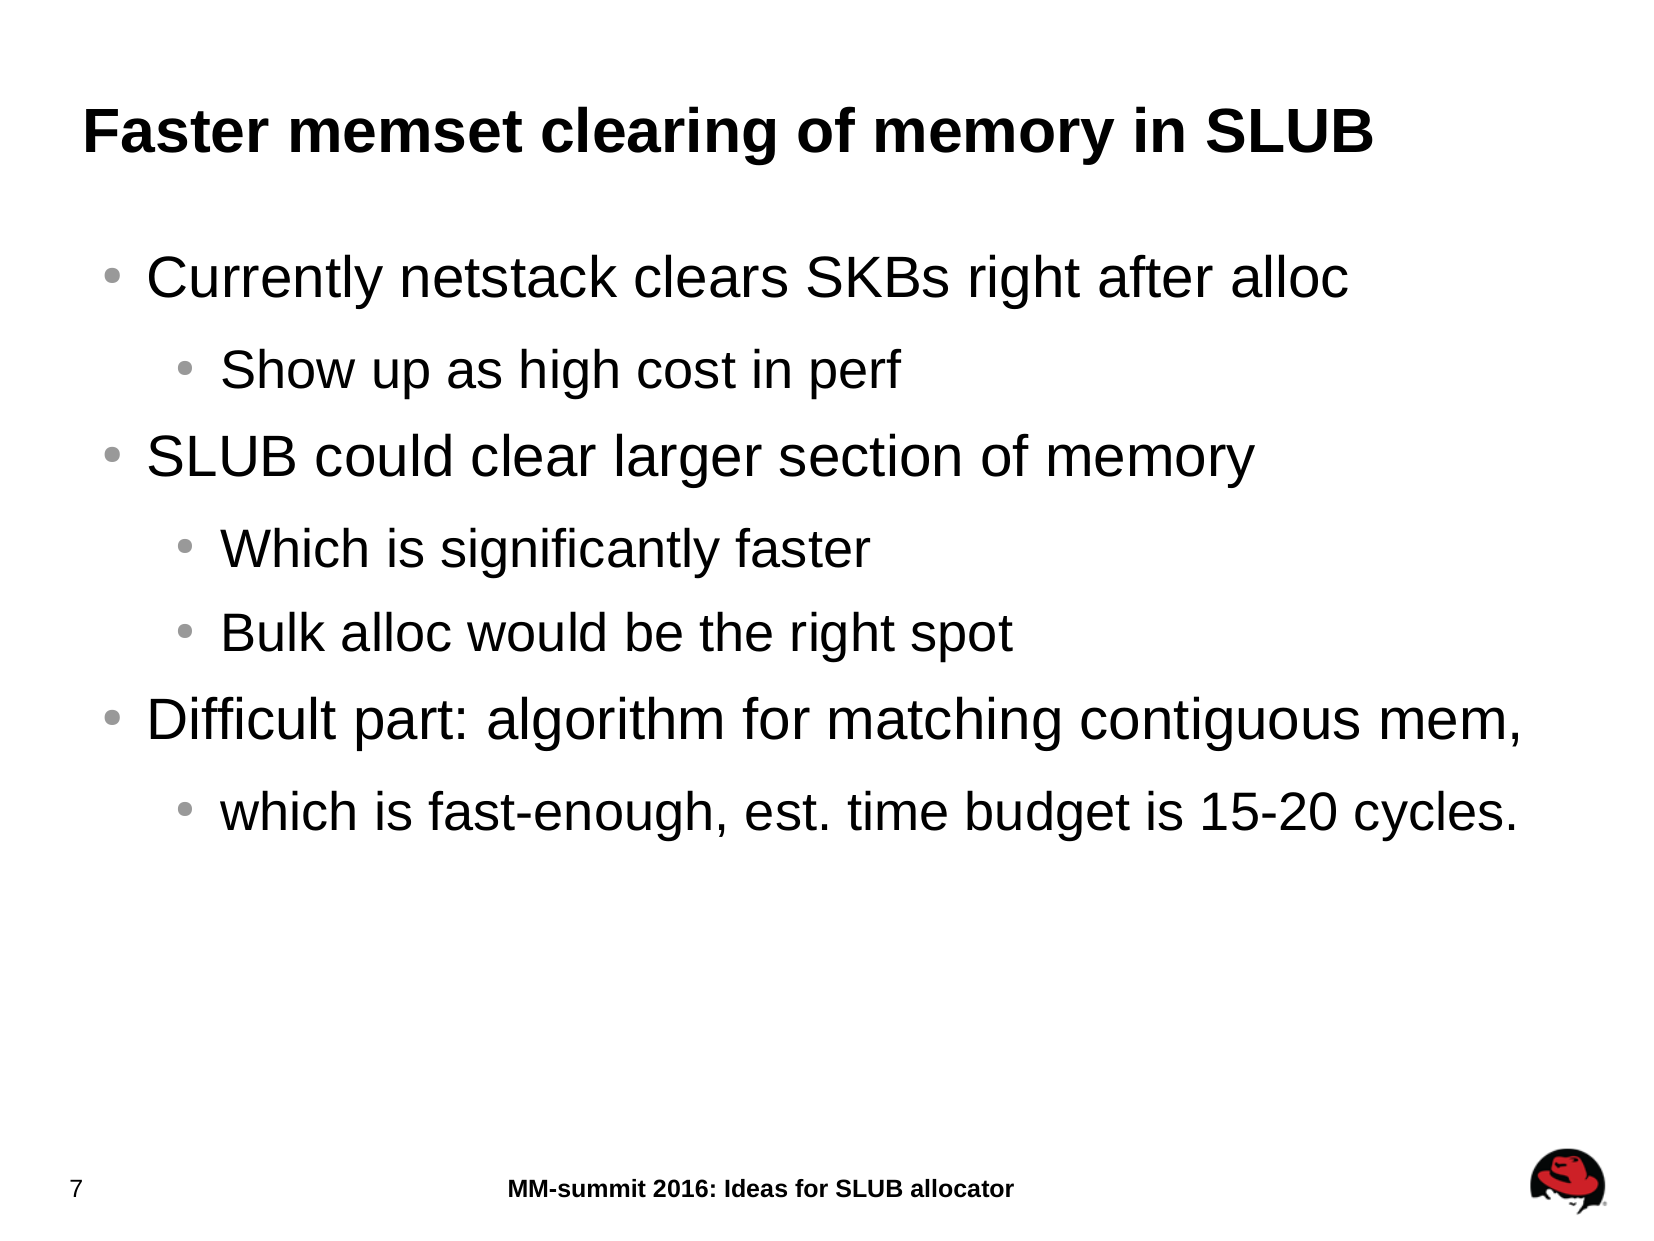

# Faster memset clearing of memory in SLUB
Currently netstack clears SKBs right after alloc
Show up as high cost in perf
SLUB could clear larger section of memory
Which is significantly faster
Bulk alloc would be the right spot
Difficult part: algorithm for matching contiguous mem,
which is fast-enough, est. time budget is 15-20 cycles.